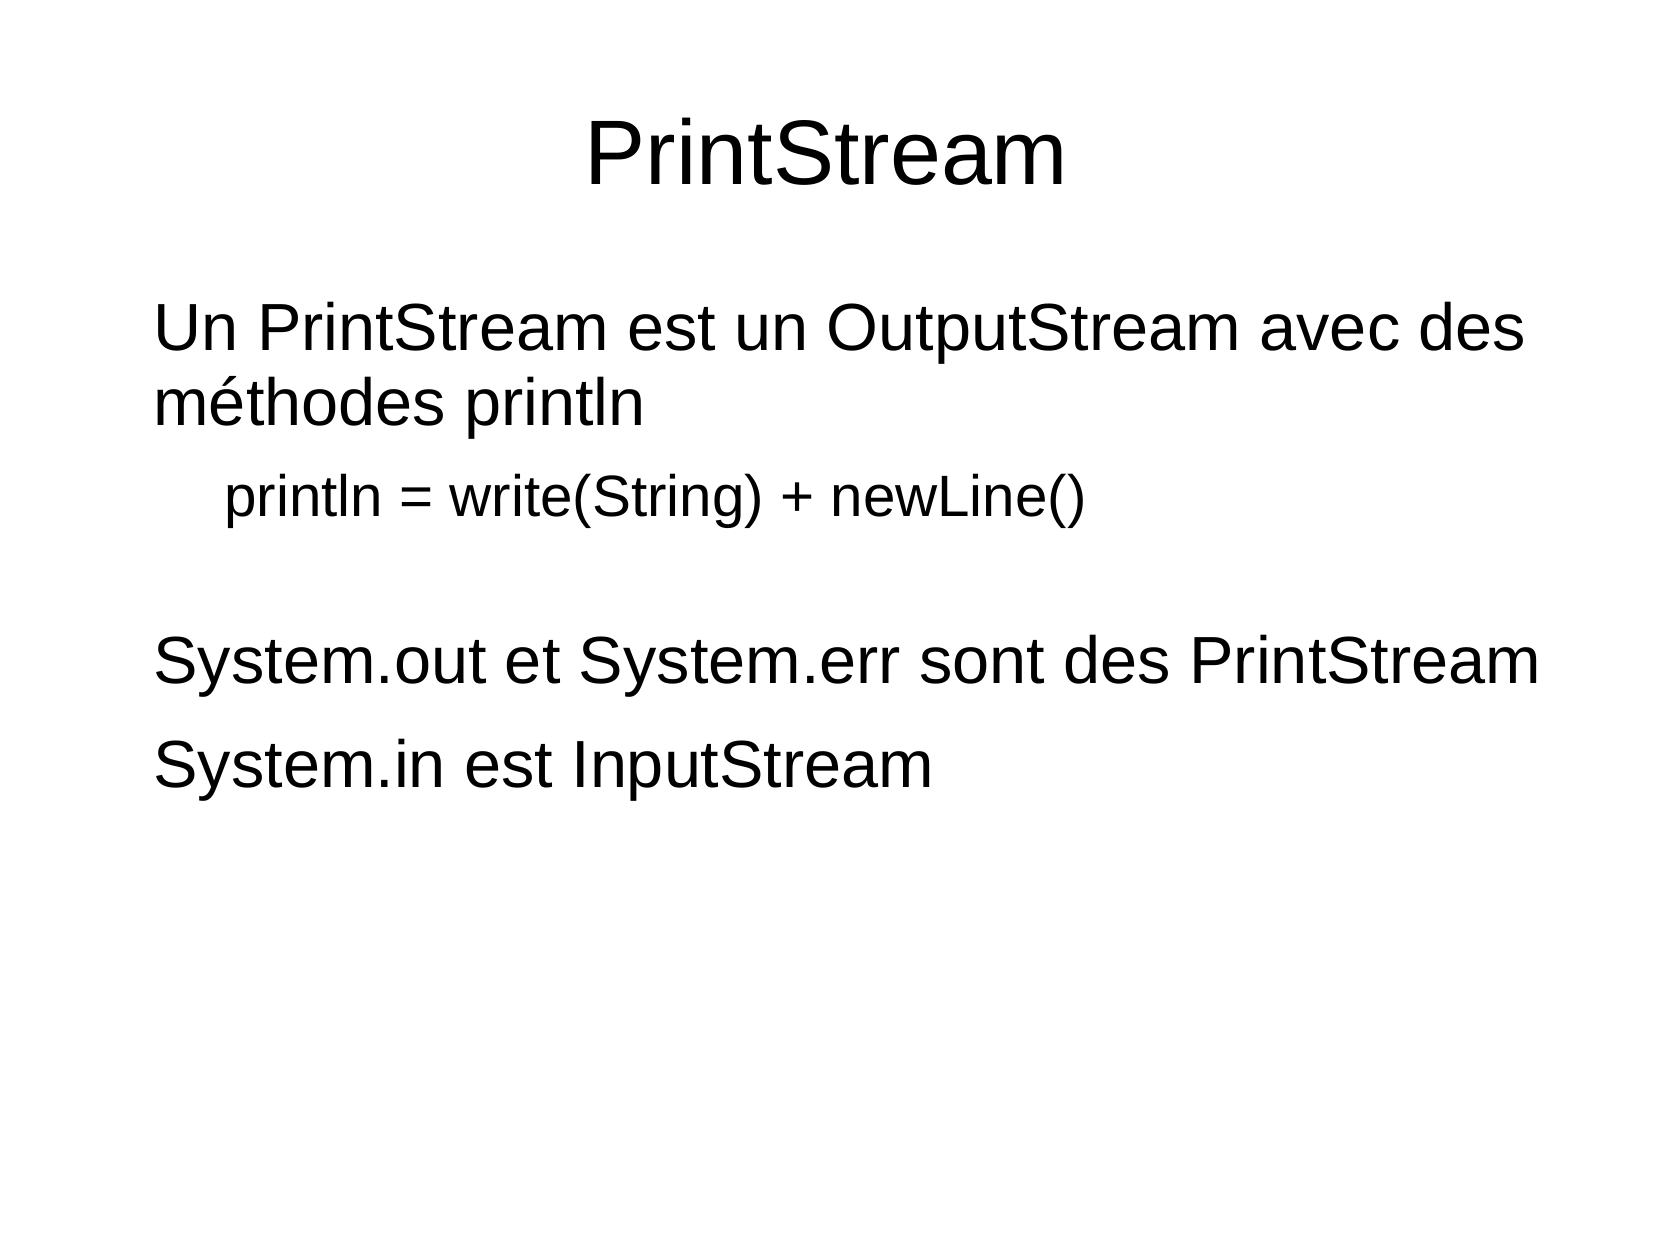

# PrintStream
Un PrintStream est un OutputStream avec des méthodes println
println = write(String) + newLine()
System.out et System.err sont des PrintStream
System.in est InputStream